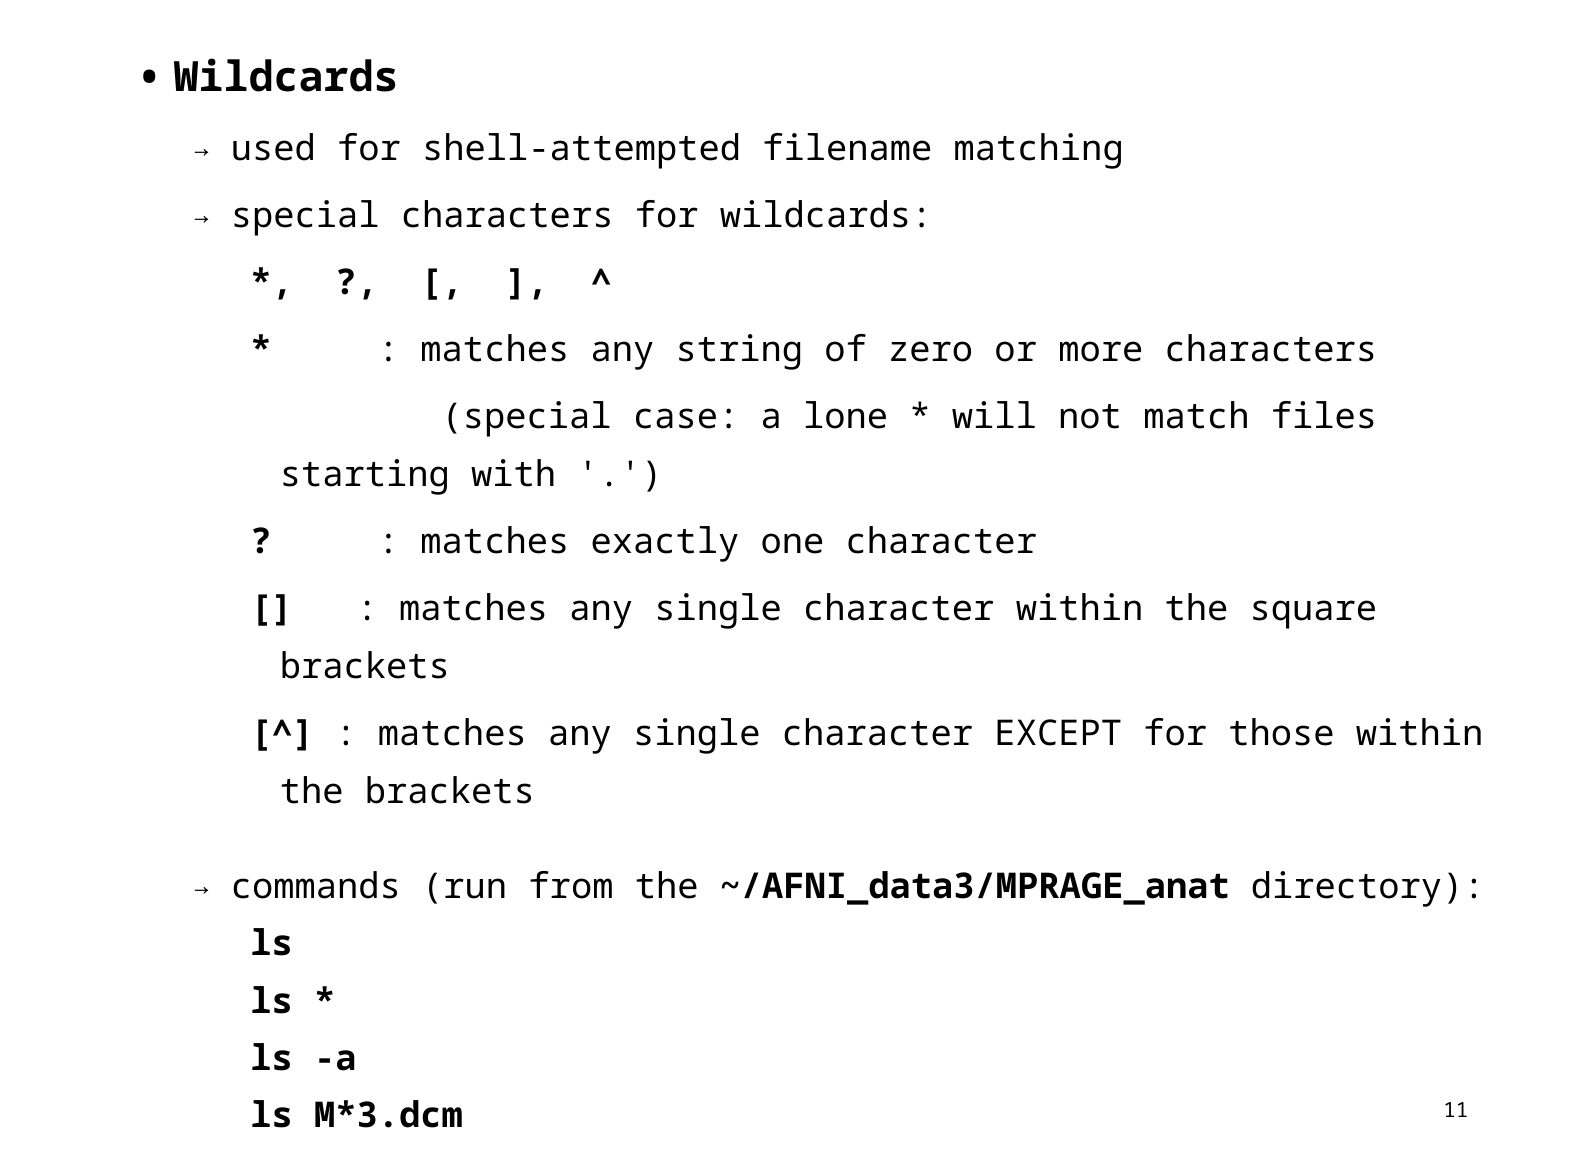

# Wildcards
used for shell-attempted filename matching
special characters for wildcards:
*, ?, [, ], ^
* : matches any string of zero or more characters
 (special case: a lone * will not match files starting with '.')
? : matches exactly one character
[] : matches any single character within the square brackets
[^] : matches any single character EXCEPT for those within the brackets
commands (run from the ~/AFNI_data3/MPRAGE_anat directory):
ls
ls *
ls -a
ls M*3.dcm
ls M*0*3.dcm
ls M*0?3.dcm
ls M*[23]*.dcm
ls M*[^23]*.dcm
echo M*[^23]*.dcm